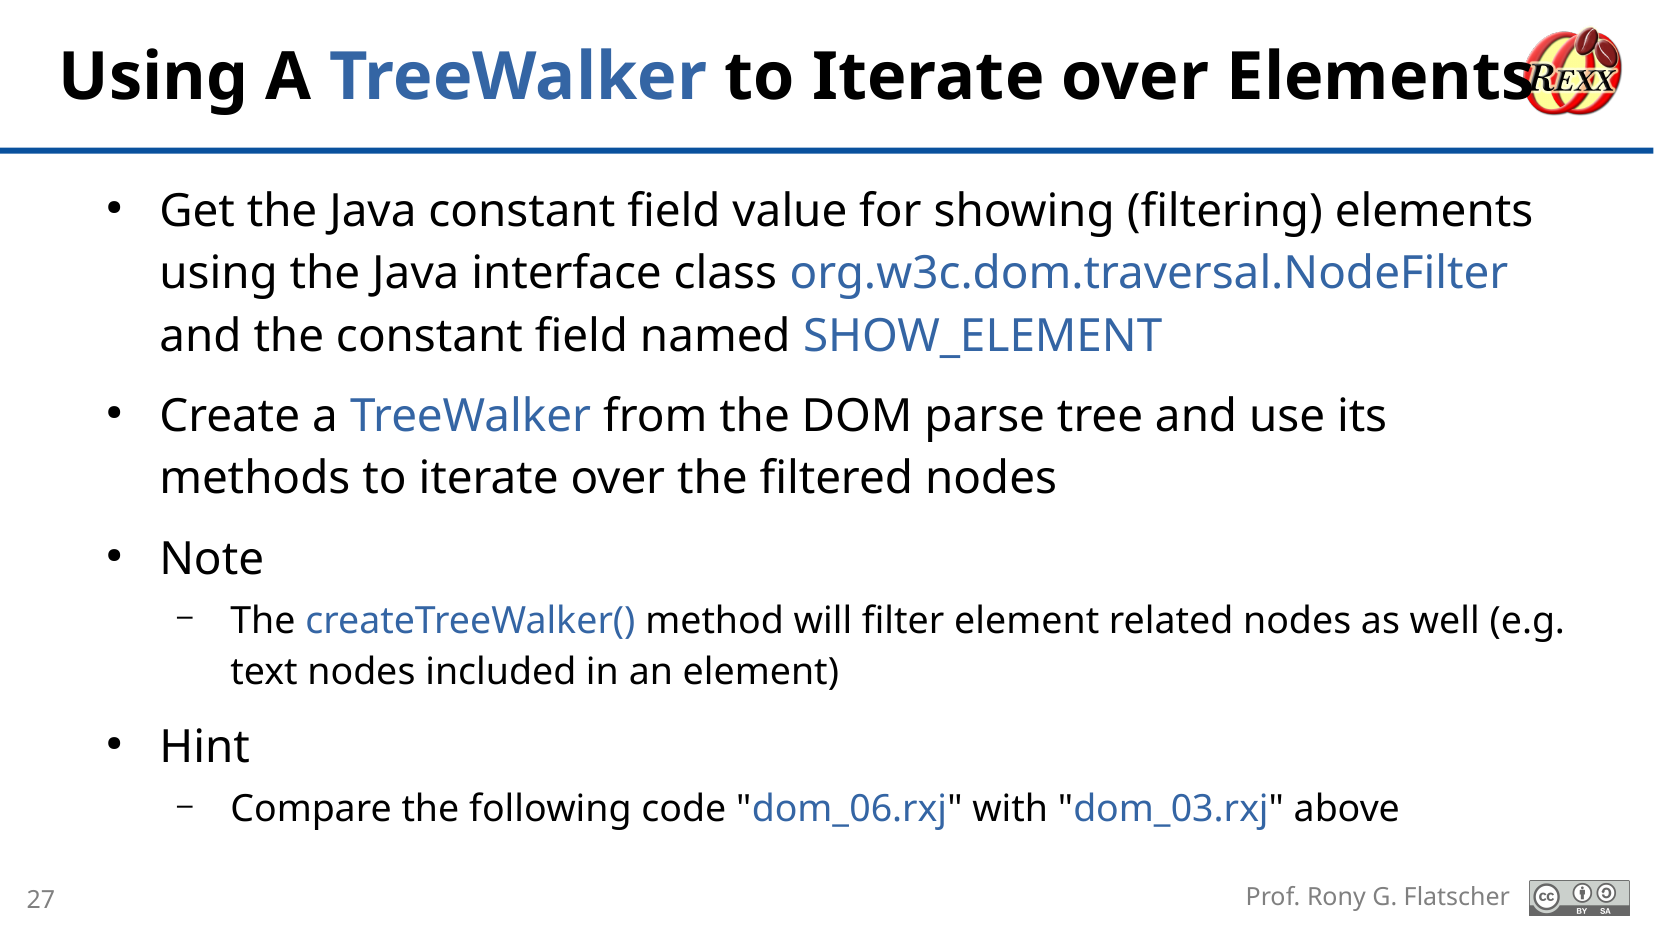

# Using A TreeWalker to Iterate over Elements
Get the Java constant field value for showing (filtering) elements using the Java interface class org.w3c.dom.traversal.NodeFilter and the constant field named SHOW_ELEMENT
Create a TreeWalker from the DOM parse tree and use its methods to iterate over the filtered nodes
Note
The createTreeWalker() method will filter element related nodes as well (e.g. text nodes included in an element)
Hint
Compare the following code "dom_06.rxj" with "dom_03.rxj" above